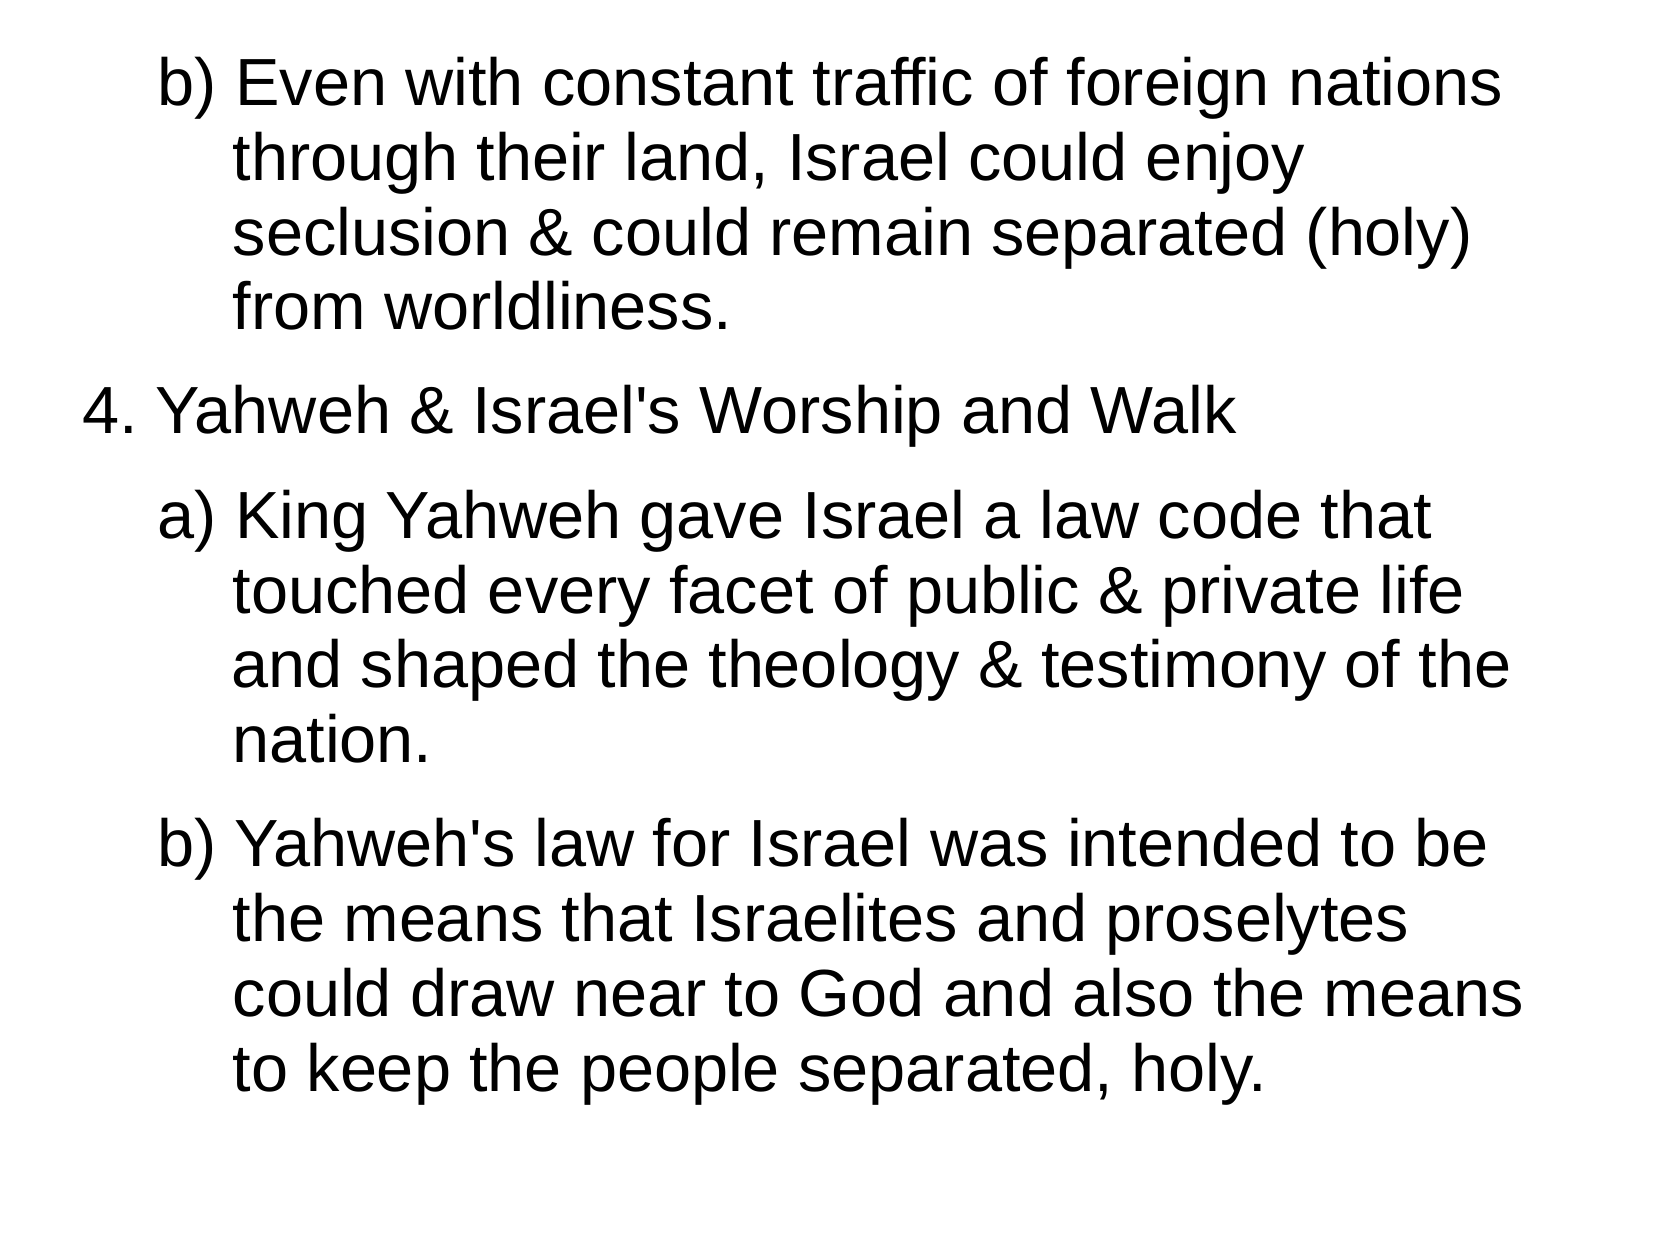

# b) Even with constant traffic of foreign nations 		through their land, Israel could enjoy 	 	 		seclusion & could remain separated (holy) 		from worldliness.
4. Yahweh & Israel's Worship and Walk
 	a) King Yahweh gave Israel a law code that 			touched every facet of public & private life 	 	 and shaped the theology & testimony of the 		nation.
 	b) Yahweh's law for Israel was intended to be 		the means that Israelites and proselytes 	 	 		could draw near to God and also the means 		to keep the people separated, holy.